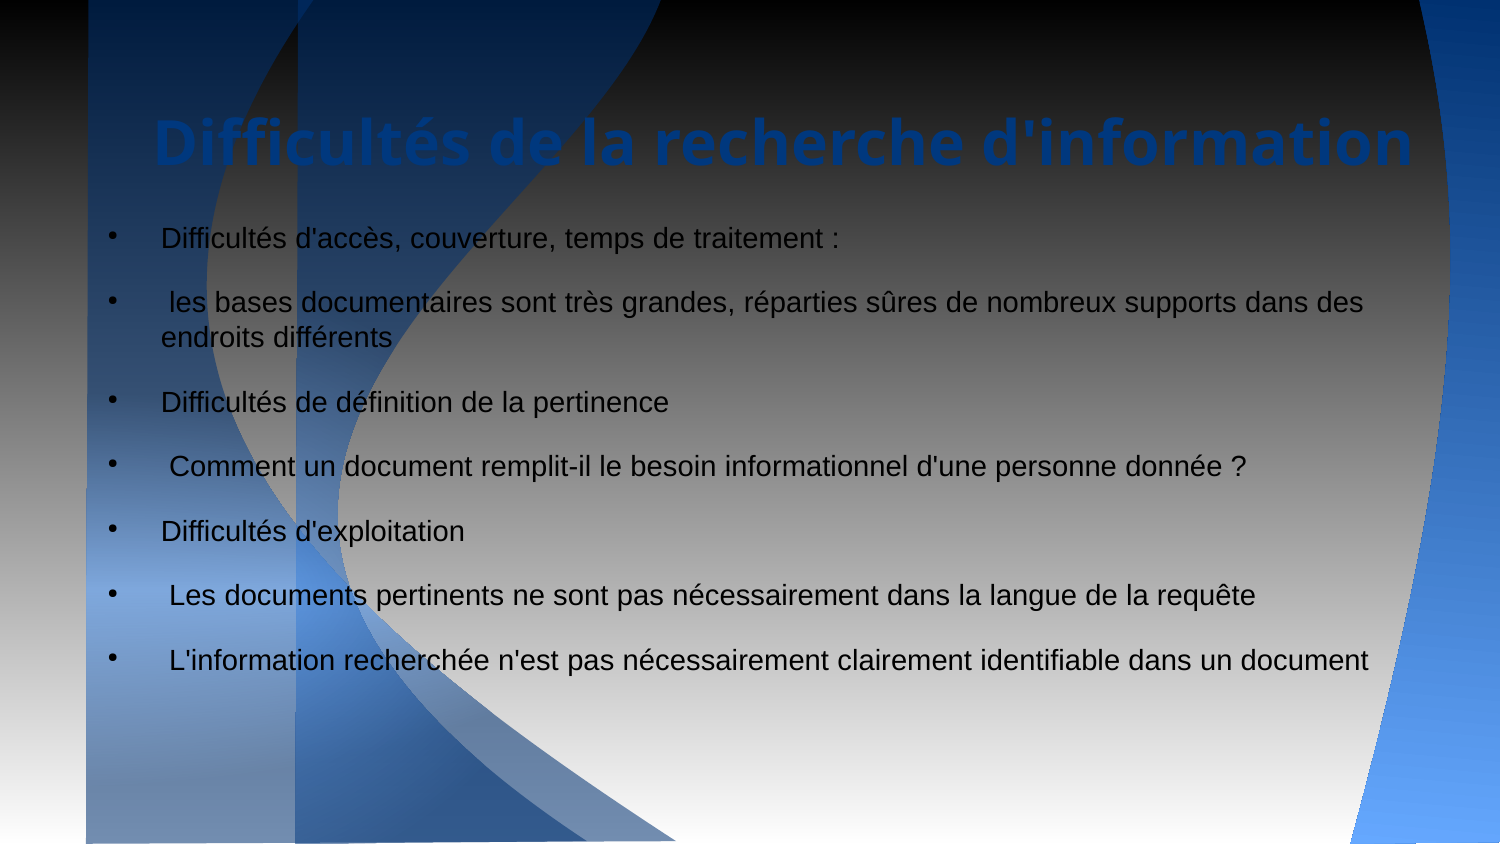

Difficultés de la recherche d'information
# Difficultés d'accès, couverture, temps de traitement :
 les bases documentaires sont très grandes, réparties sûres de nombreux supports dans des endroits différents
Difficultés de définition de la pertinence
 Comment un document remplit-il le besoin informationnel d'une personne donnée ?
Difficultés d'exploitation
 Les documents pertinents ne sont pas nécessairement dans la langue de la requête
 L'information recherchée n'est pas nécessairement clairement identifiable dans un document